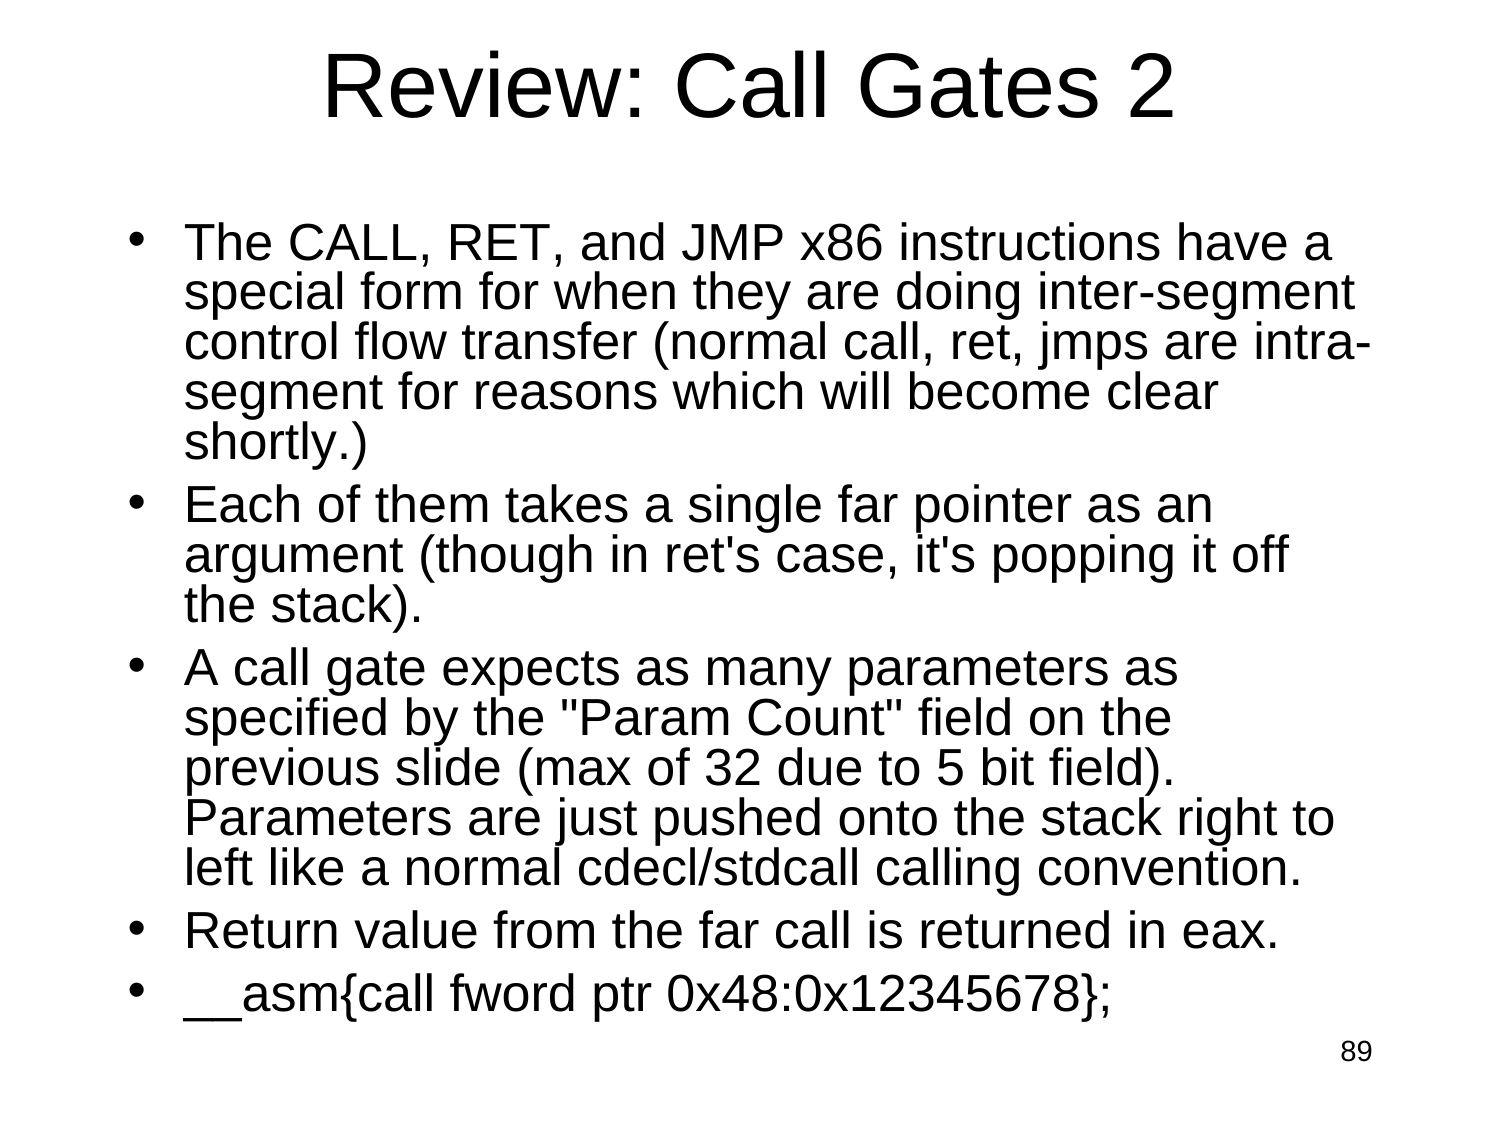

# Review: Call Gates 2
The CALL, RET, and JMP x86 instructions have a special form for when they are doing inter-segment control flow transfer (normal call, ret, jmps are intra-segment for reasons which will become clear shortly.)
Each of them takes a single far pointer as an argument (though in ret's case, it's popping it off the stack).
A call gate expects as many parameters as specified by the "Param Count" field on the previous slide (max of 32 due to 5 bit field). Parameters are just pushed onto the stack right to left like a normal cdecl/stdcall calling convention.
Return value from the far call is returned in eax.
__asm{call fword ptr 0x48:0x12345678};